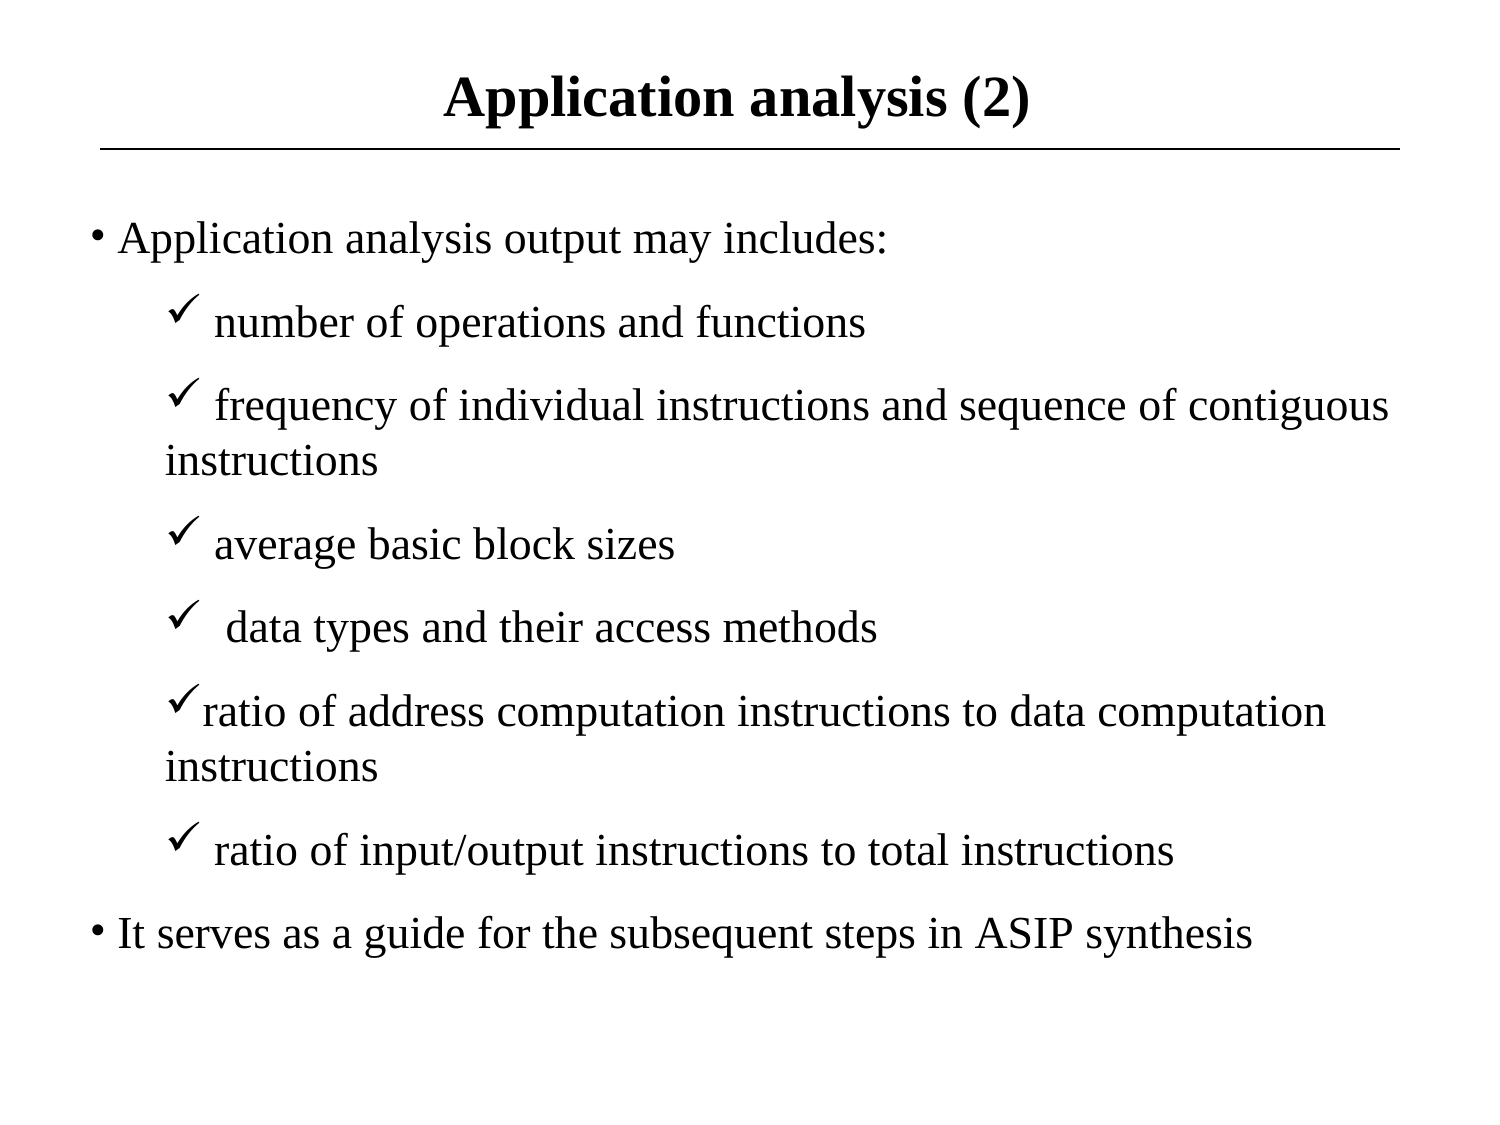

Application analysis (2)
 Application analysis output may includes:
 number of operations and functions
 frequency of individual instructions and sequence of contiguous instructions
 average basic block sizes
 data types and their access methods
ratio of address computation instructions to data computation instructions
 ratio of input/output instructions to total instructions
 It serves as a guide for the subsequent steps in ASIP synthesis